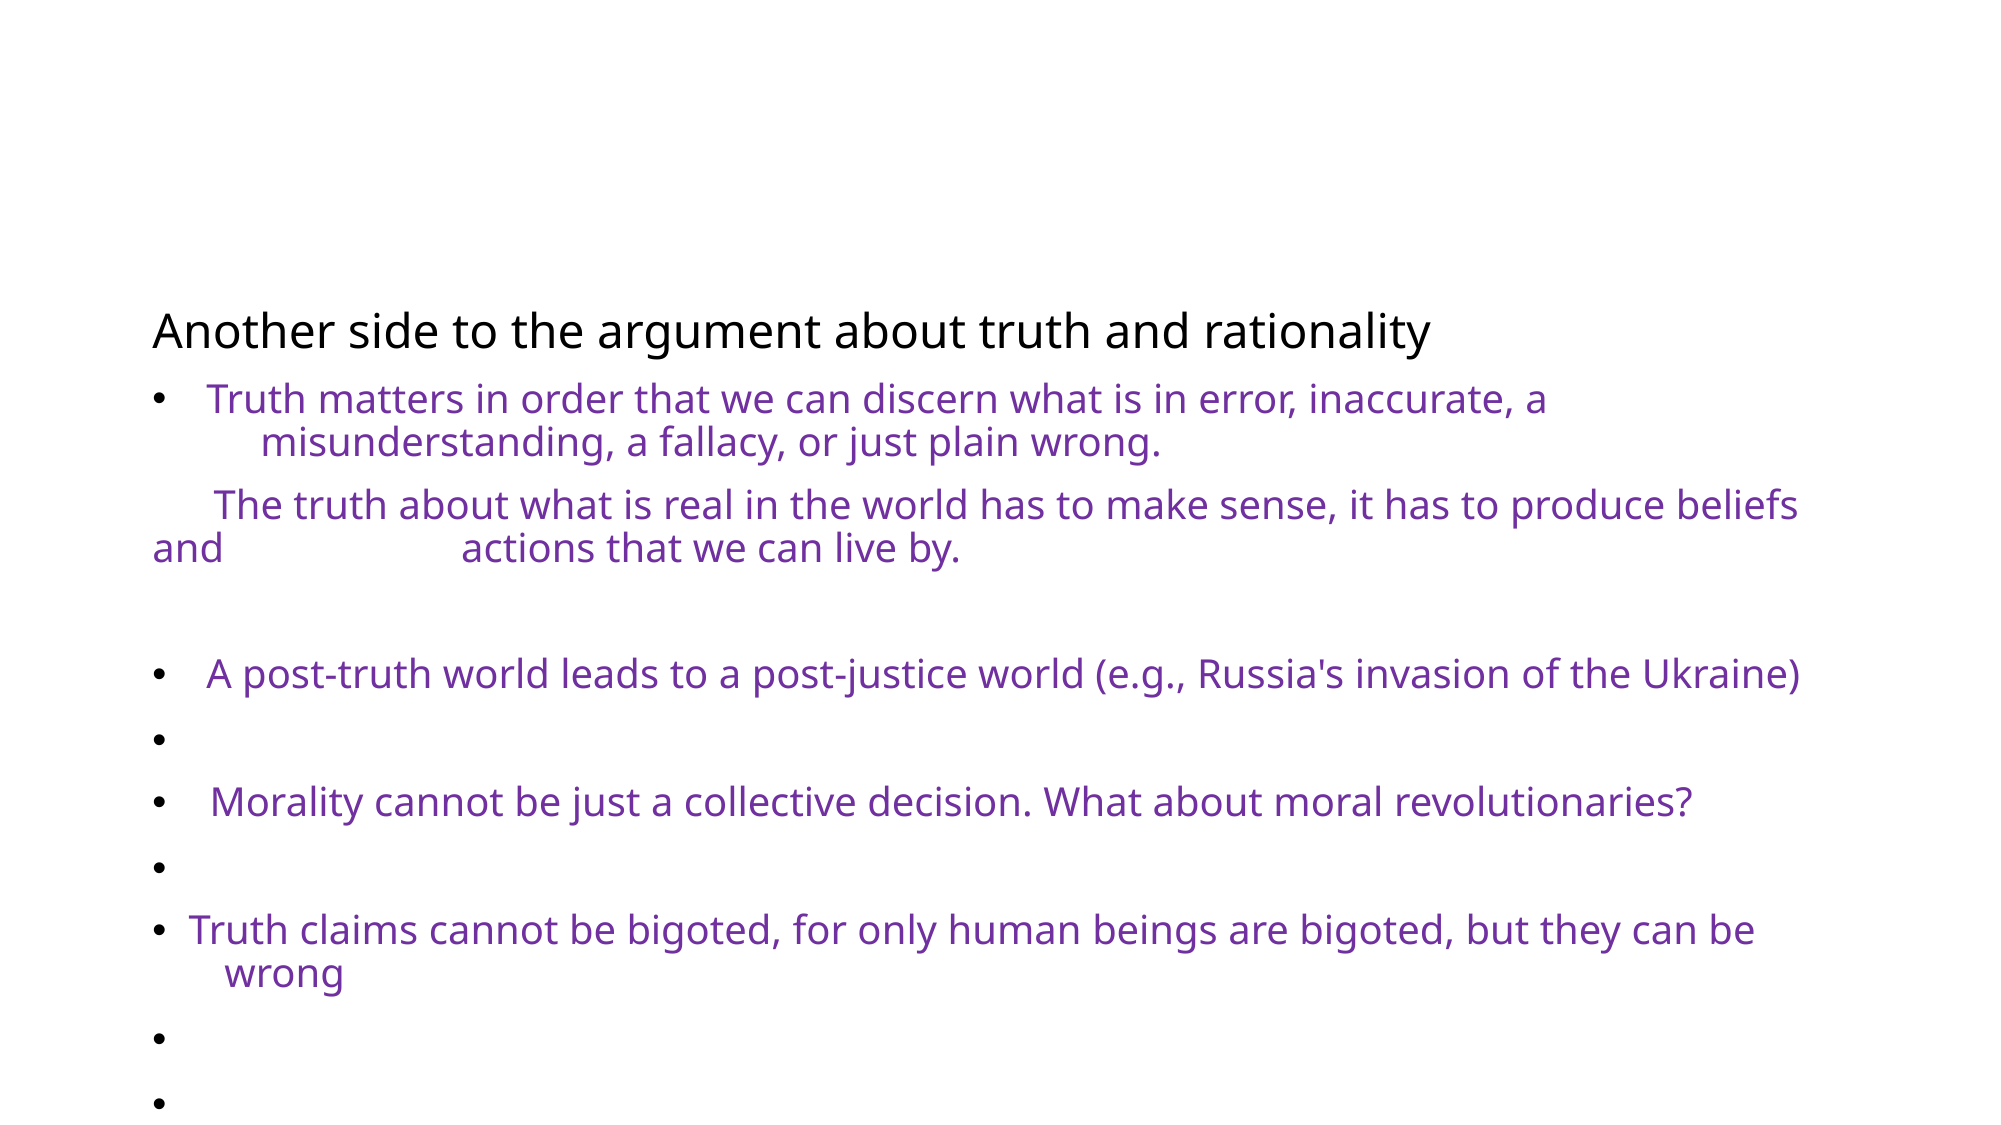

#
Another side to the argument about truth and rationality
Truth matters in order that we can discern what is in error, inaccurate, a misunderstanding, a fallacy, or just plain wrong.
  The truth about what is real in the world has to make sense, it has to produce beliefs and     actions that we can live by.
A post-truth world leads to a post-justice world (e.g., Russia's invasion of the Ukraine)
 Morality cannot be just a collective decision. What about moral revolutionaries?
Truth claims cannot be bigoted, for only human beings are bigoted, but they can be wrong